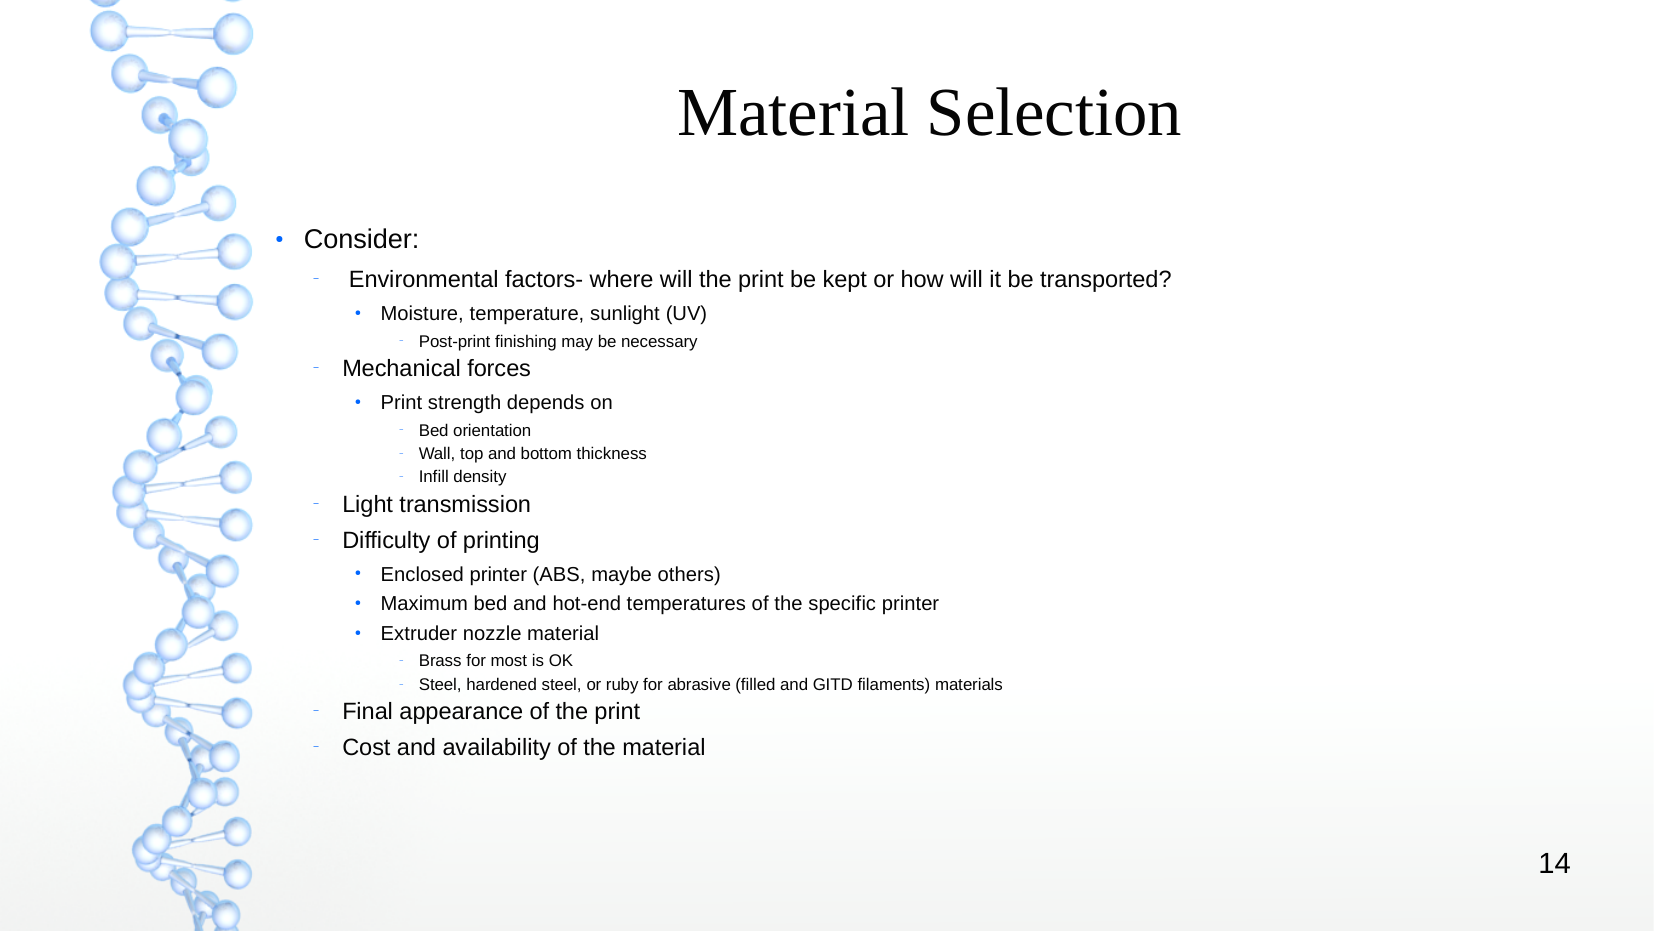

# Material Selection
Consider:
 Environmental factors- where will the print be kept or how will it be transported?
Moisture, temperature, sunlight (UV)
Post-print finishing may be necessary
Mechanical forces
Print strength depends on
Bed orientation
Wall, top and bottom thickness
Infill density
Light transmission
Difficulty of printing
Enclosed printer (ABS, maybe others)
Maximum bed and hot-end temperatures of the specific printer
Extruder nozzle material
Brass for most is OK
Steel, hardened steel, or ruby for abrasive (filled and GITD filaments) materials
Final appearance of the print
Cost and availability of the material
14